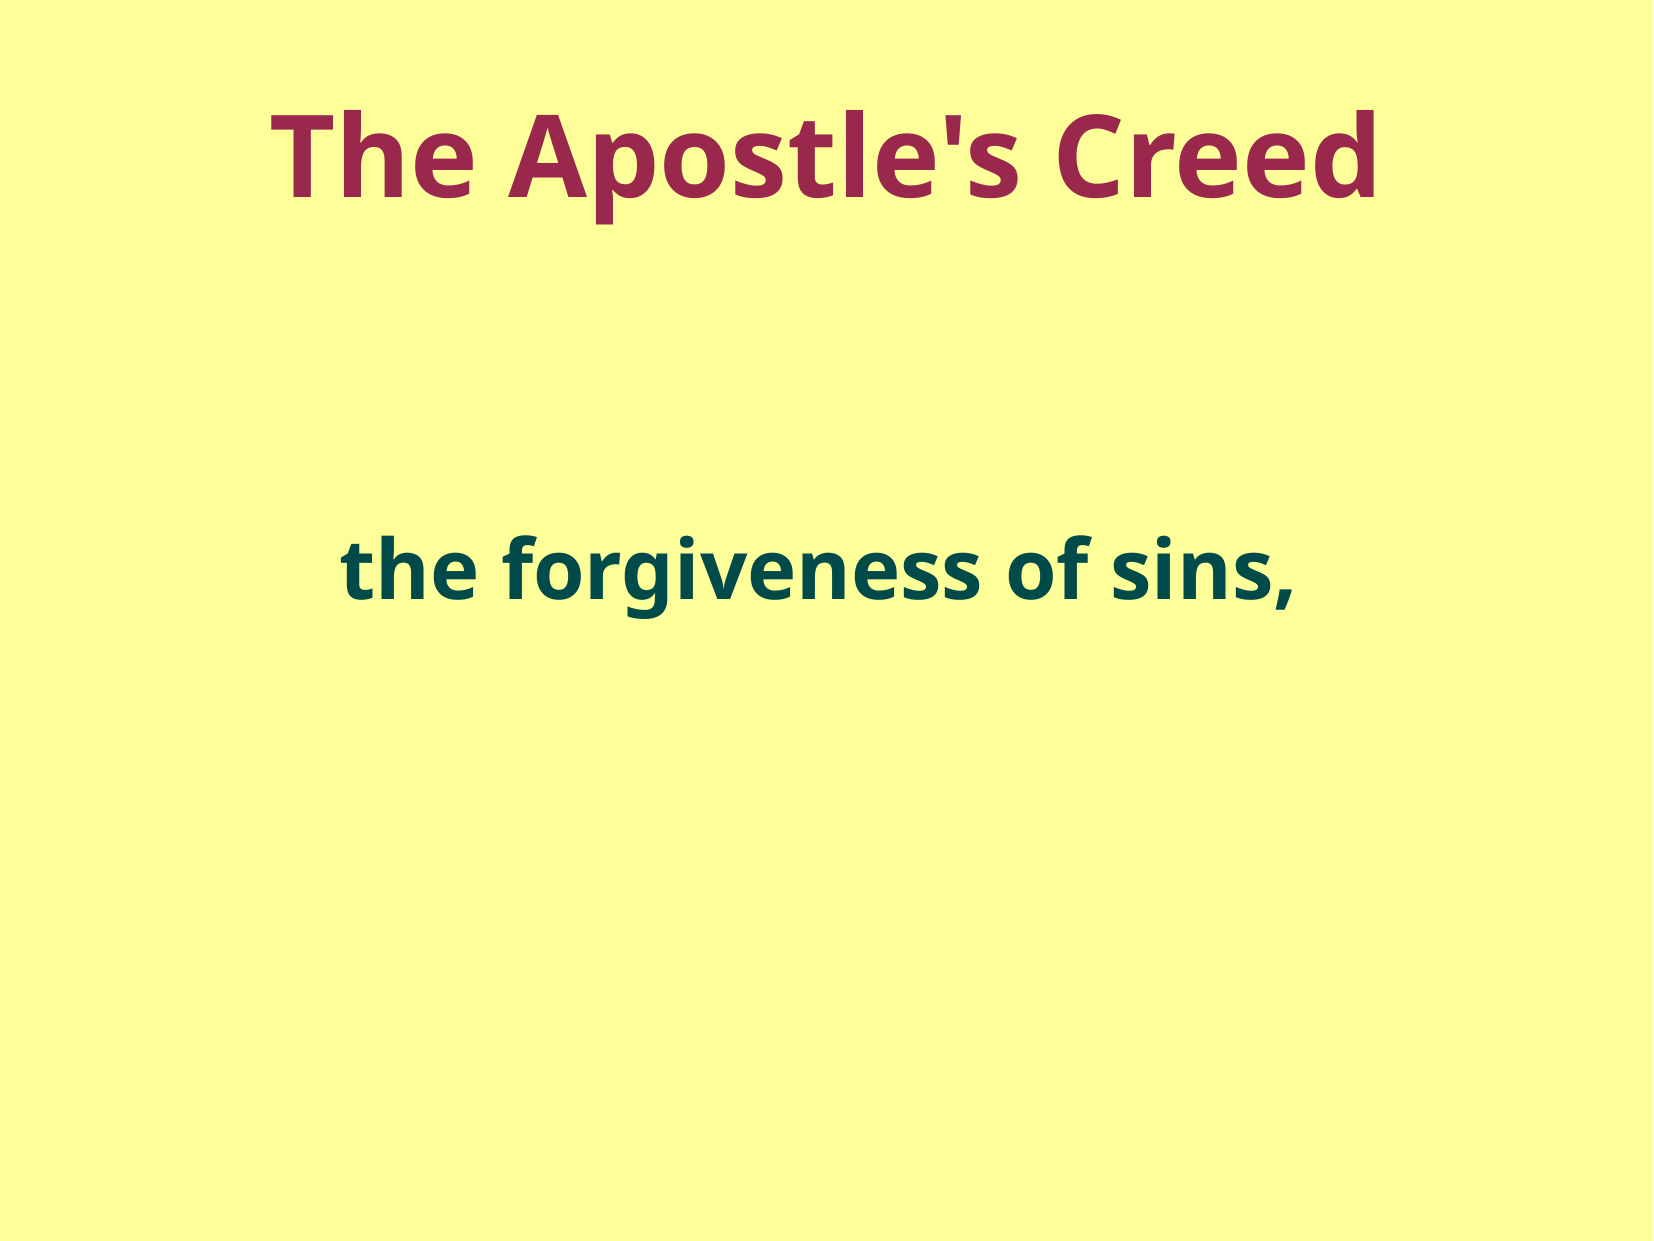

# The Apostle's Creed
the forgiveness of sins,